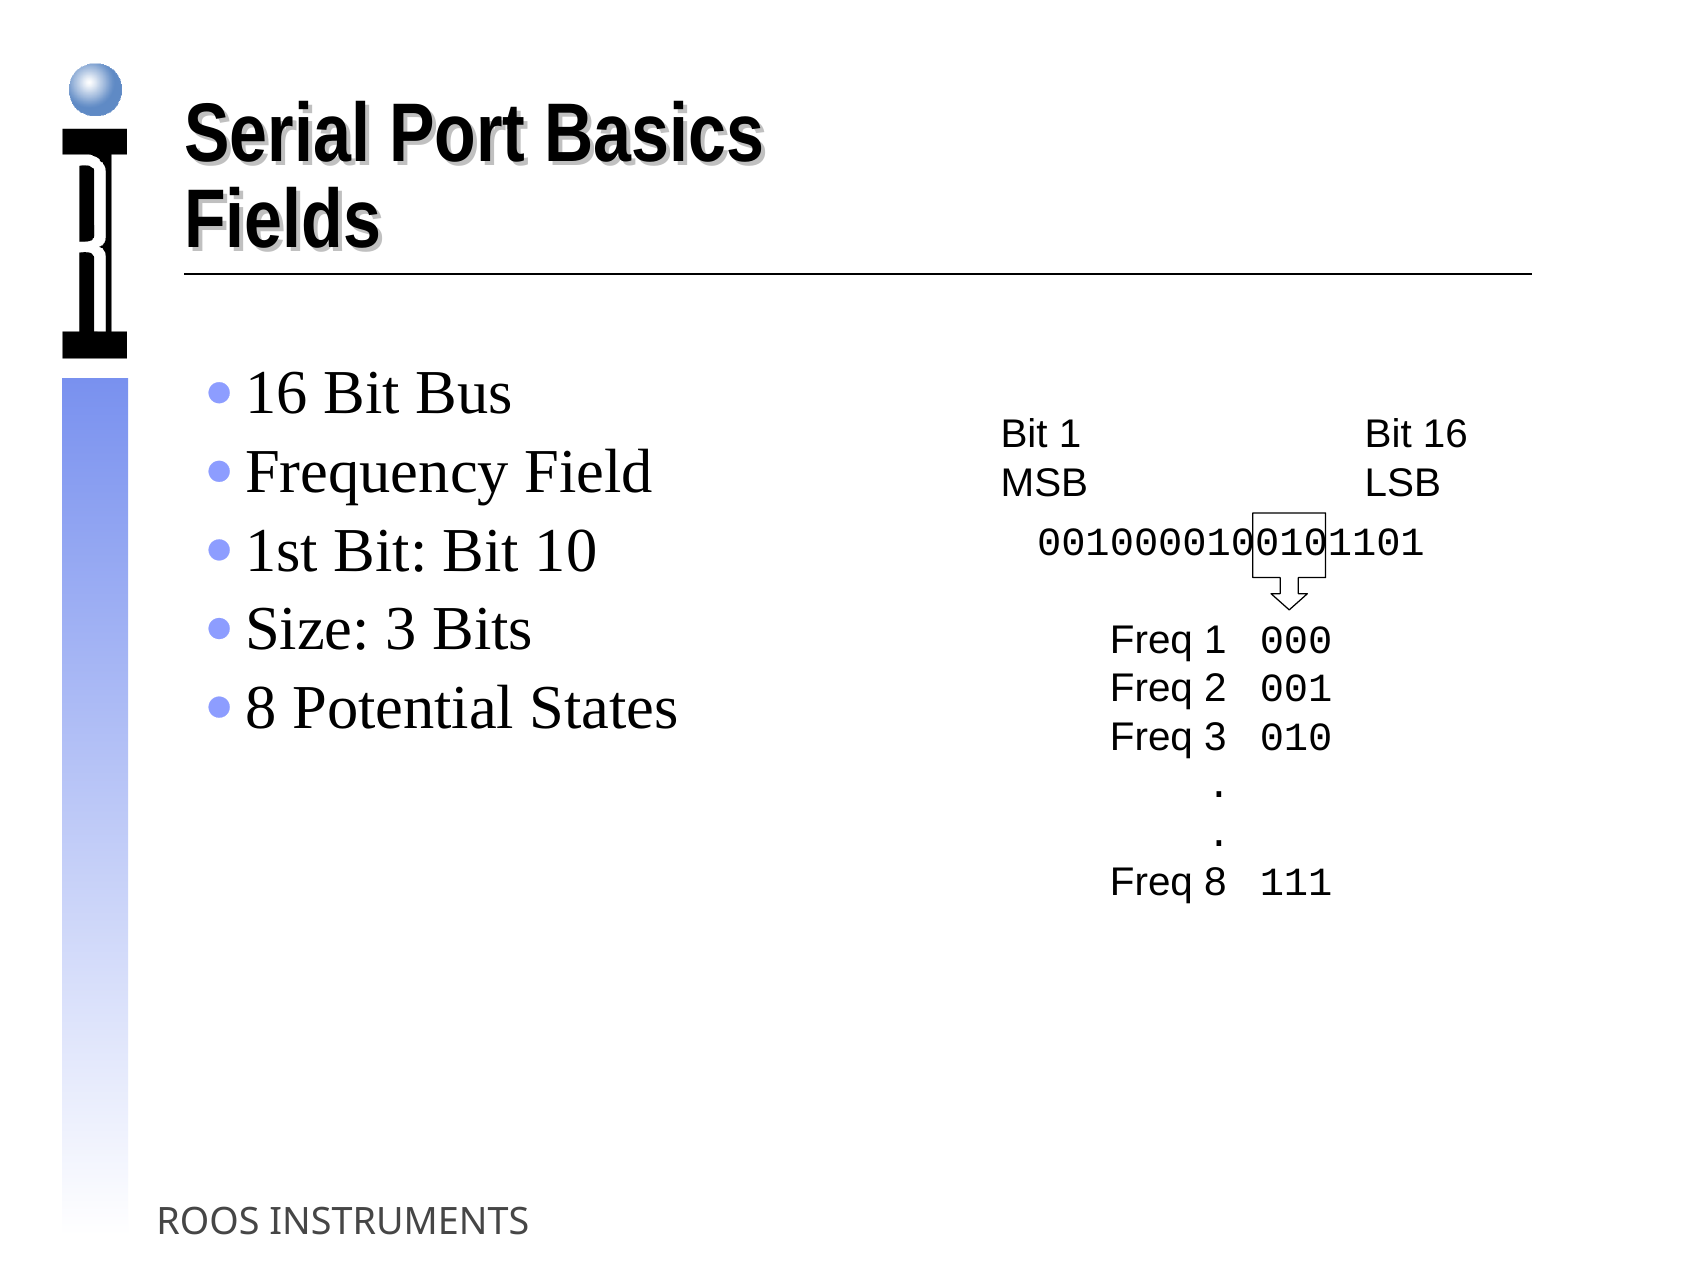

Serial Port Basics
Fields
16 Bit Bus
Frequency Field
1st Bit: Bit 10
Size: 3 Bits
8 Potential States
Bit 1
Bit 16
MSB
LSB
0010000100101101
Freq
 1
000
Freq
 2
001
Freq
 3
010
 .
 .
Freq
 8
111